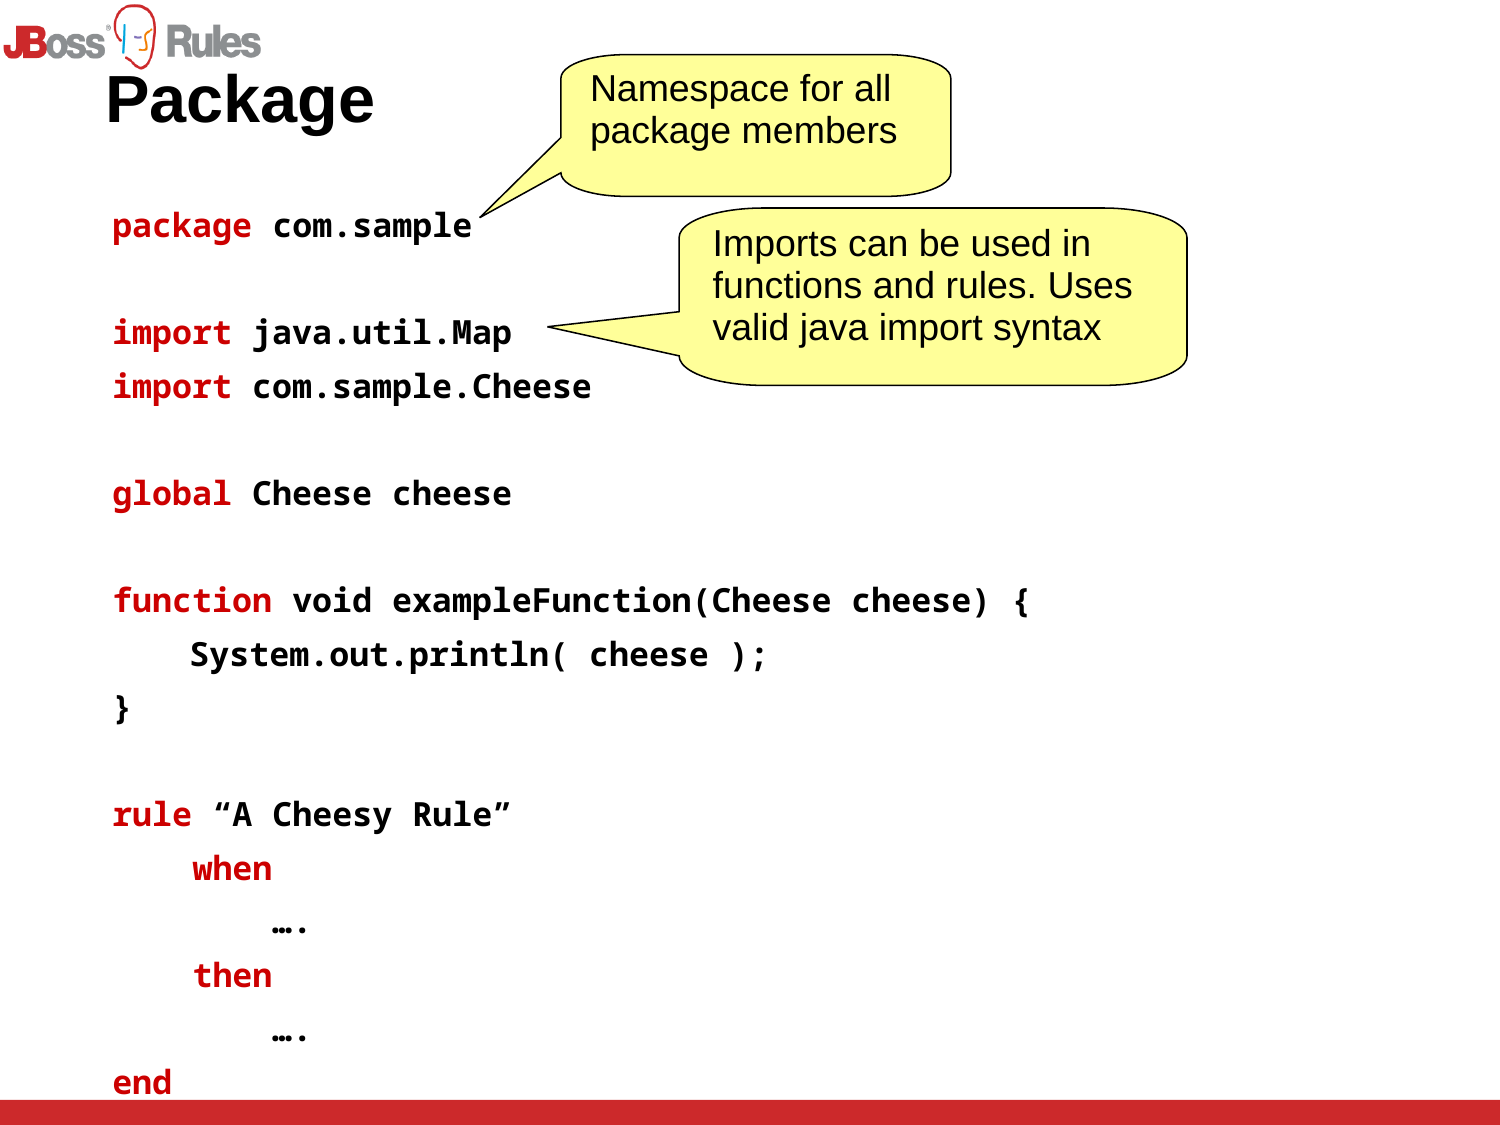

# Package
Namespace for all package members
package com.sample
import java.util.Map
import com.sample.Cheese
global Cheese cheese
function void exampleFunction(Cheese cheese) {
	System.out.println( cheese );
}
rule “A Cheesy Rule”
 when
 ….
 then
 ….
end
Imports can be used in functions and rules. Uses valid java import syntax